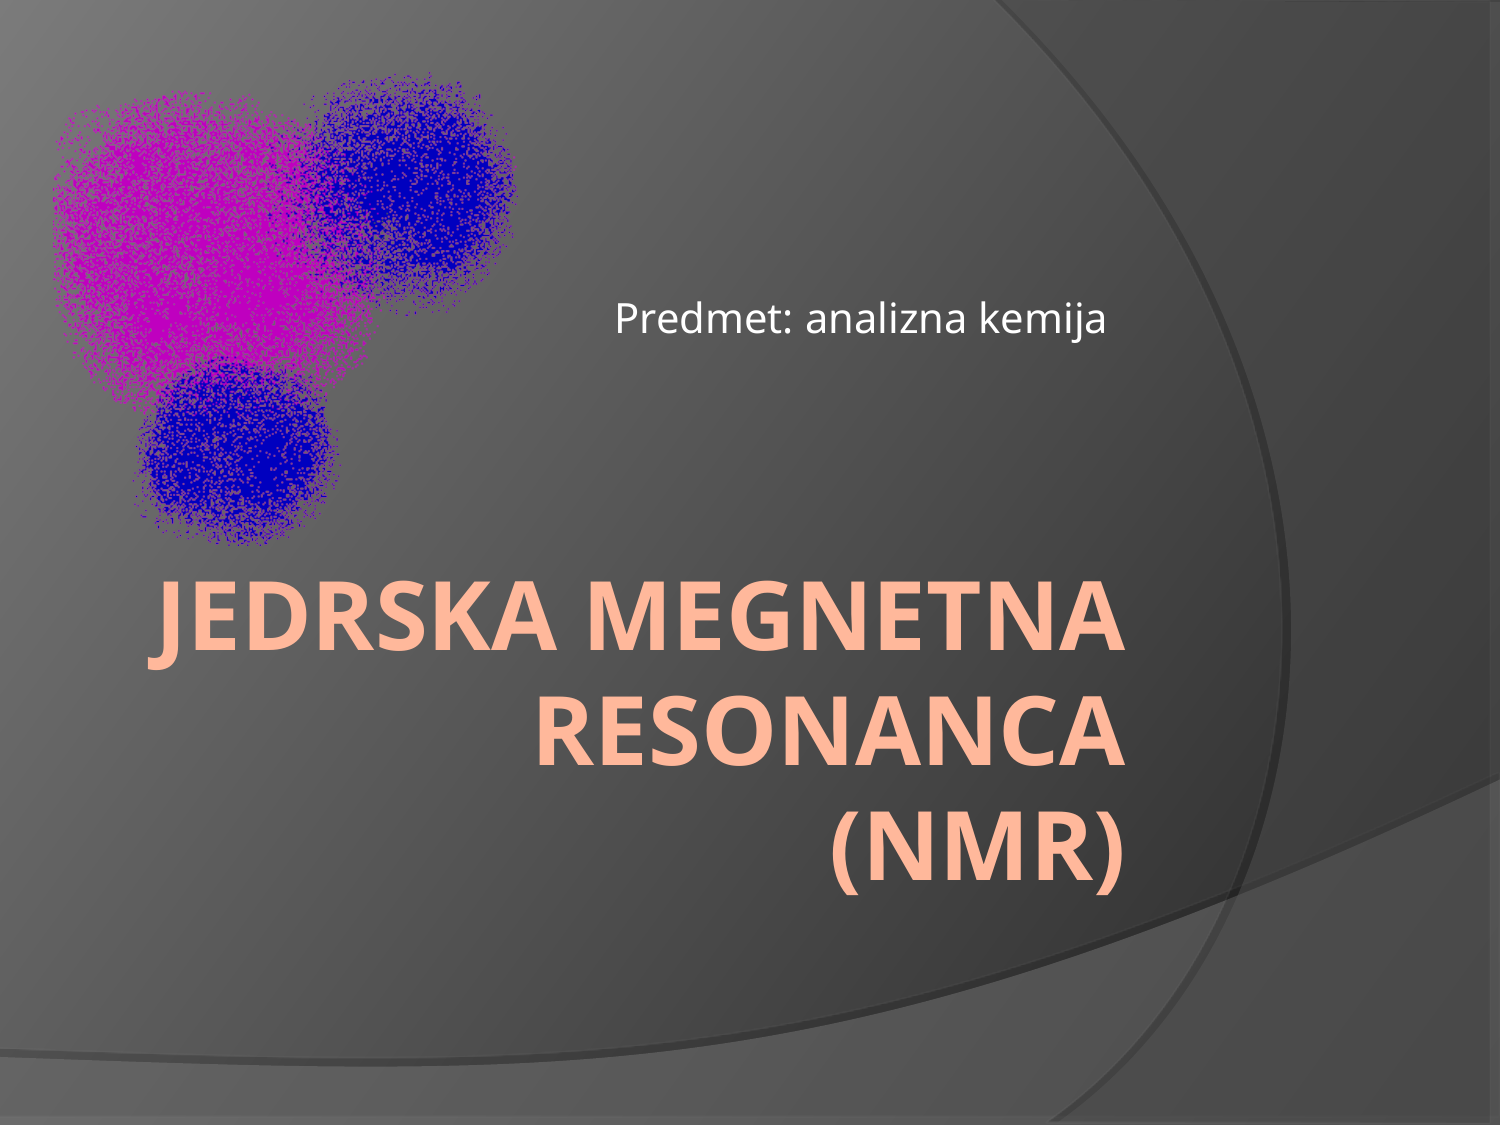

Predmet: analizna kemija
# JEDRSKA MEGNETNA RESONANCA (NMR)